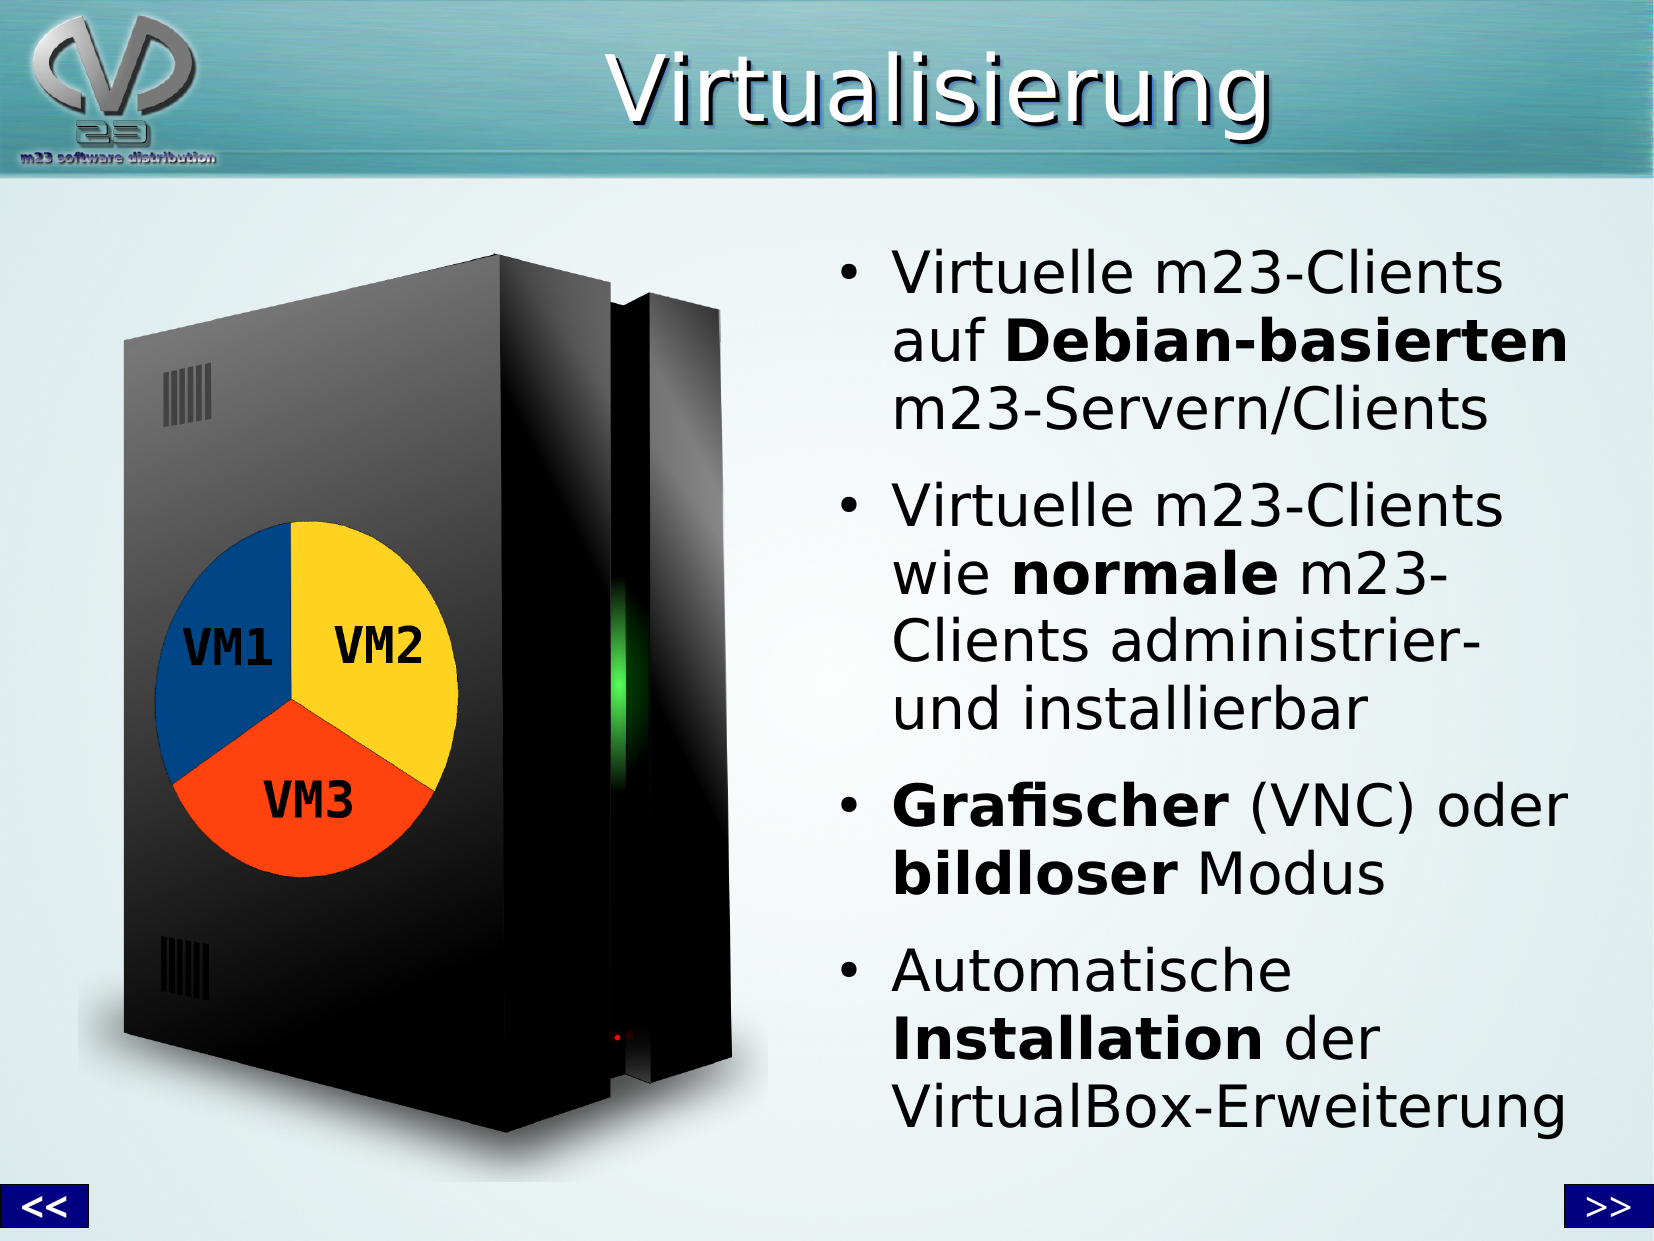

# Virtualisierung
Virtuelle m23-Clients auf Debian-basierten
m23-Servern/Clients
Virtuelle m23-Clients
wie normale m23-Clients administrier- und installierbar
Grafischer (VNC) oder bildloser Modus
Automatische Installation der VirtualBox-Erweiterung